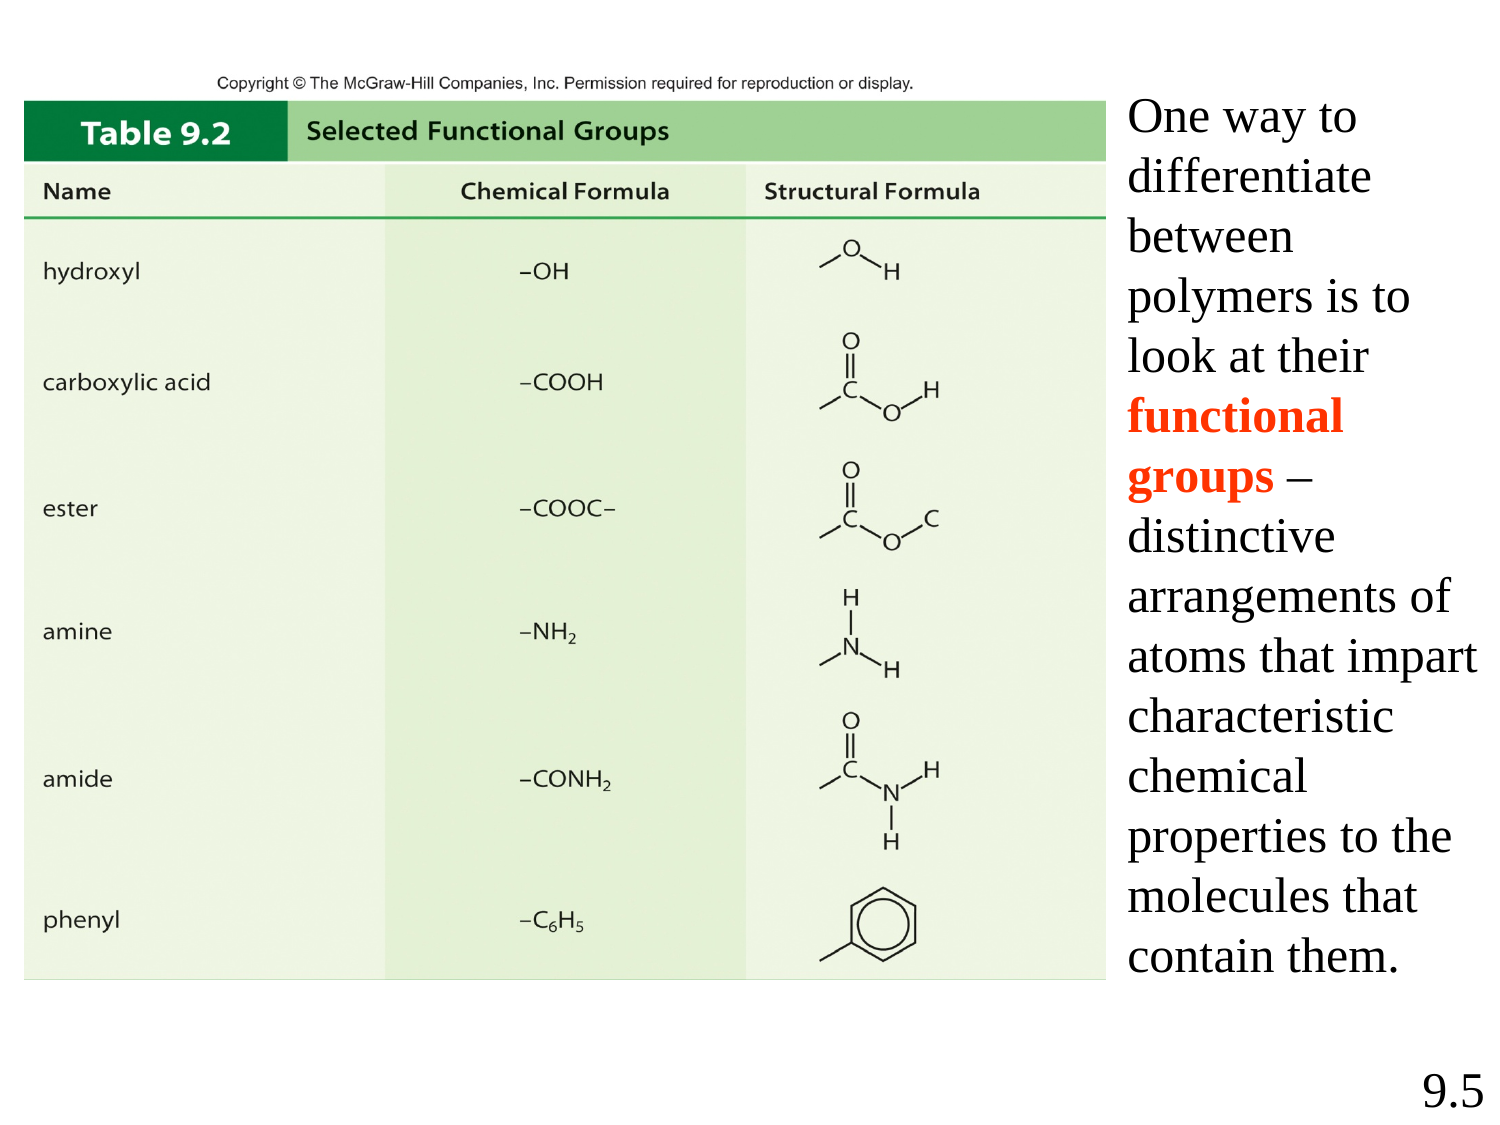

One way to differentiate between polymers is to look at their functional groups – distinctive arrangements of atoms that impart characteristic chemical properties to the molecules that contain them.
9.5